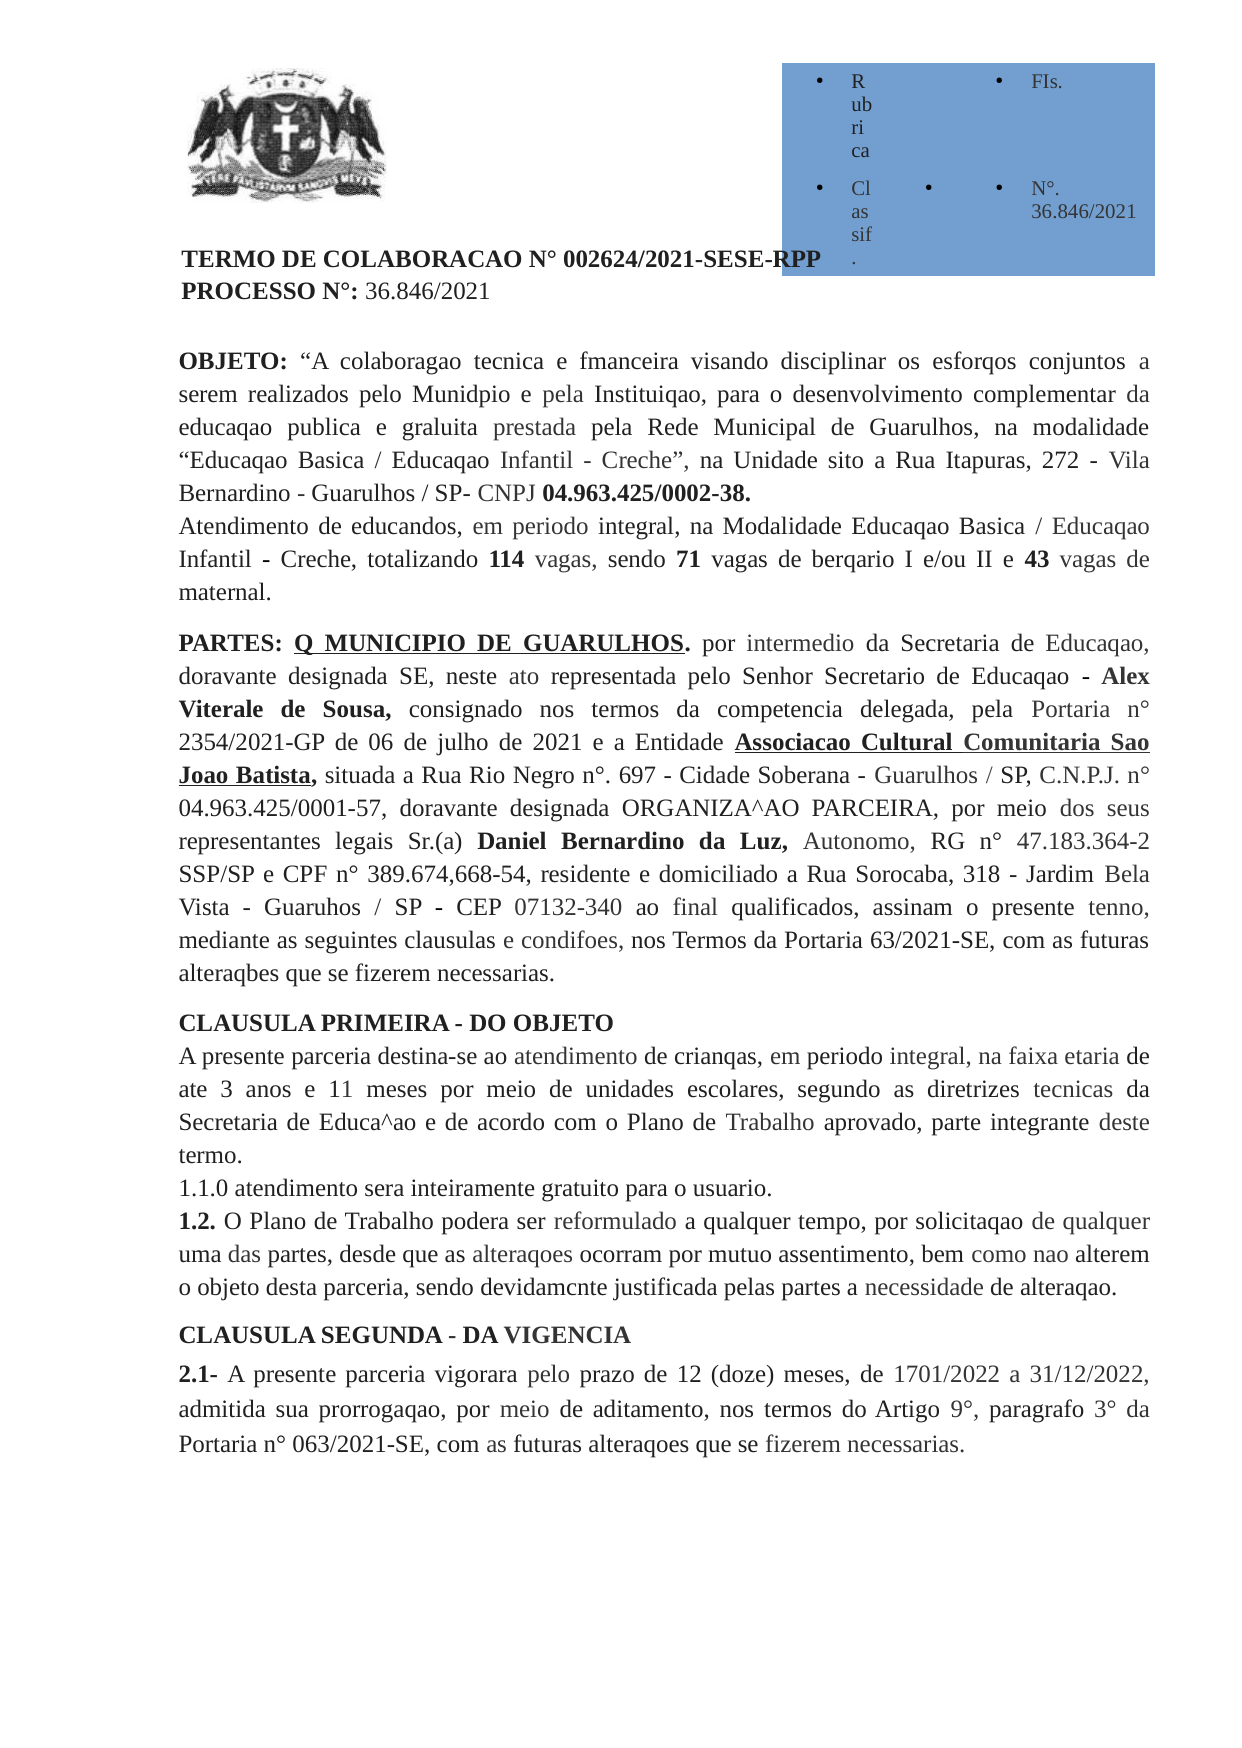

| Rubrica | | FIs. |
| --- | --- | --- |
| Classif. | PA | N°. 36.846/2021 |
TERMO DE COLABORACAO N° 002624/2021-SESE-RPP PROCESSO N°: 36.846/2021
OBJETO: “A colaboragao tecnica e fmanceira visando disciplinar os esforqos conjuntos a serem realizados pelo Munidpio e pela Instituiqao, para o desenvolvimento complementar da educaqao publica e graluita prestada pela Rede Municipal de Guarulhos, na modalidade “Educaqao Basica / Educaqao Infantil - Creche”, na Unidade sito a Rua Itapuras, 272 - Vila Bernardino - Guarulhos / SP- CNPJ 04.963.425/0002-38.
Atendimento de educandos, em periodo integral, na Modalidade Educaqao Basica / Educaqao Infantil - Creche, totalizando 114 vagas, sendo 71 vagas de berqario I e/ou II e 43 vagas de maternal.
PARTES: Q MUNICIPIO DE GUARULHOS. por intermedio da Secretaria de Educaqao, doravante designada SE, neste ato representada pelo Senhor Secretario de Educaqao - Alex Viterale de Sousa, consignado nos termos da competencia delegada, pela Portaria n° 2354/2021-GP de 06 de julho de 2021 e a Entidade Associacao Cultural Comunitaria Sao Joao Batista, situada a Rua Rio Negro n°. 697 - Cidade Soberana - Guarulhos / SP, C.N.P.J. n° 04.963.425/0001-57, doravante designada ORGANIZA^AO PARCEIRA, por meio dos seus representantes legais Sr.(a) Daniel Bernardino da Luz, Autonomo, RG n° 47.183.364-2 SSP/SP e CPF n° 389.674,668-54, residente e domiciliado a Rua Sorocaba, 318 - Jardim Bela Vista - Guaruhos / SP - CEP 07132-340 ao final qualificados, assinam o presente tenno, mediante as seguintes clausulas e condifoes, nos Termos da Portaria 63/2021-SE, com as futuras alteraqbes que se fizerem necessarias.
CLAUSULA PRIMEIRA - DO OBJETO
A presente parceria destina-se ao atendimento de crianqas, em periodo integral, na faixa etaria de ate 3 anos e 11 meses por meio de unidades escolares, segundo as diretrizes tecnicas da Secretaria de Educa^ao e de acordo com o Plano de Trabalho aprovado, parte integrante deste termo.
1.1.0 atendimento sera inteiramente gratuito para o usuario.
1.2. O Plano de Trabalho podera ser reformulado a qualquer tempo, por solicitaqao de qualquer uma das partes, desde que as alteraqoes ocorram por mutuo assentimento, bem como nao alterem o objeto desta parceria, sendo devidamcnte justificada pelas partes a necessidade de alteraqao.
CLAUSULA SEGUNDA - DA VIGENCIA
2.1- A presente parceria vigorara pelo prazo de 12 (doze) meses, de 1701/2022 a 31/12/2022, admitida sua prorrogaqao, por meio de aditamento, nos termos do Artigo 9°, paragrafo 3° da Portaria n° 063/2021-SE, com as futuras alteraqoes que se fizerem necessarias.